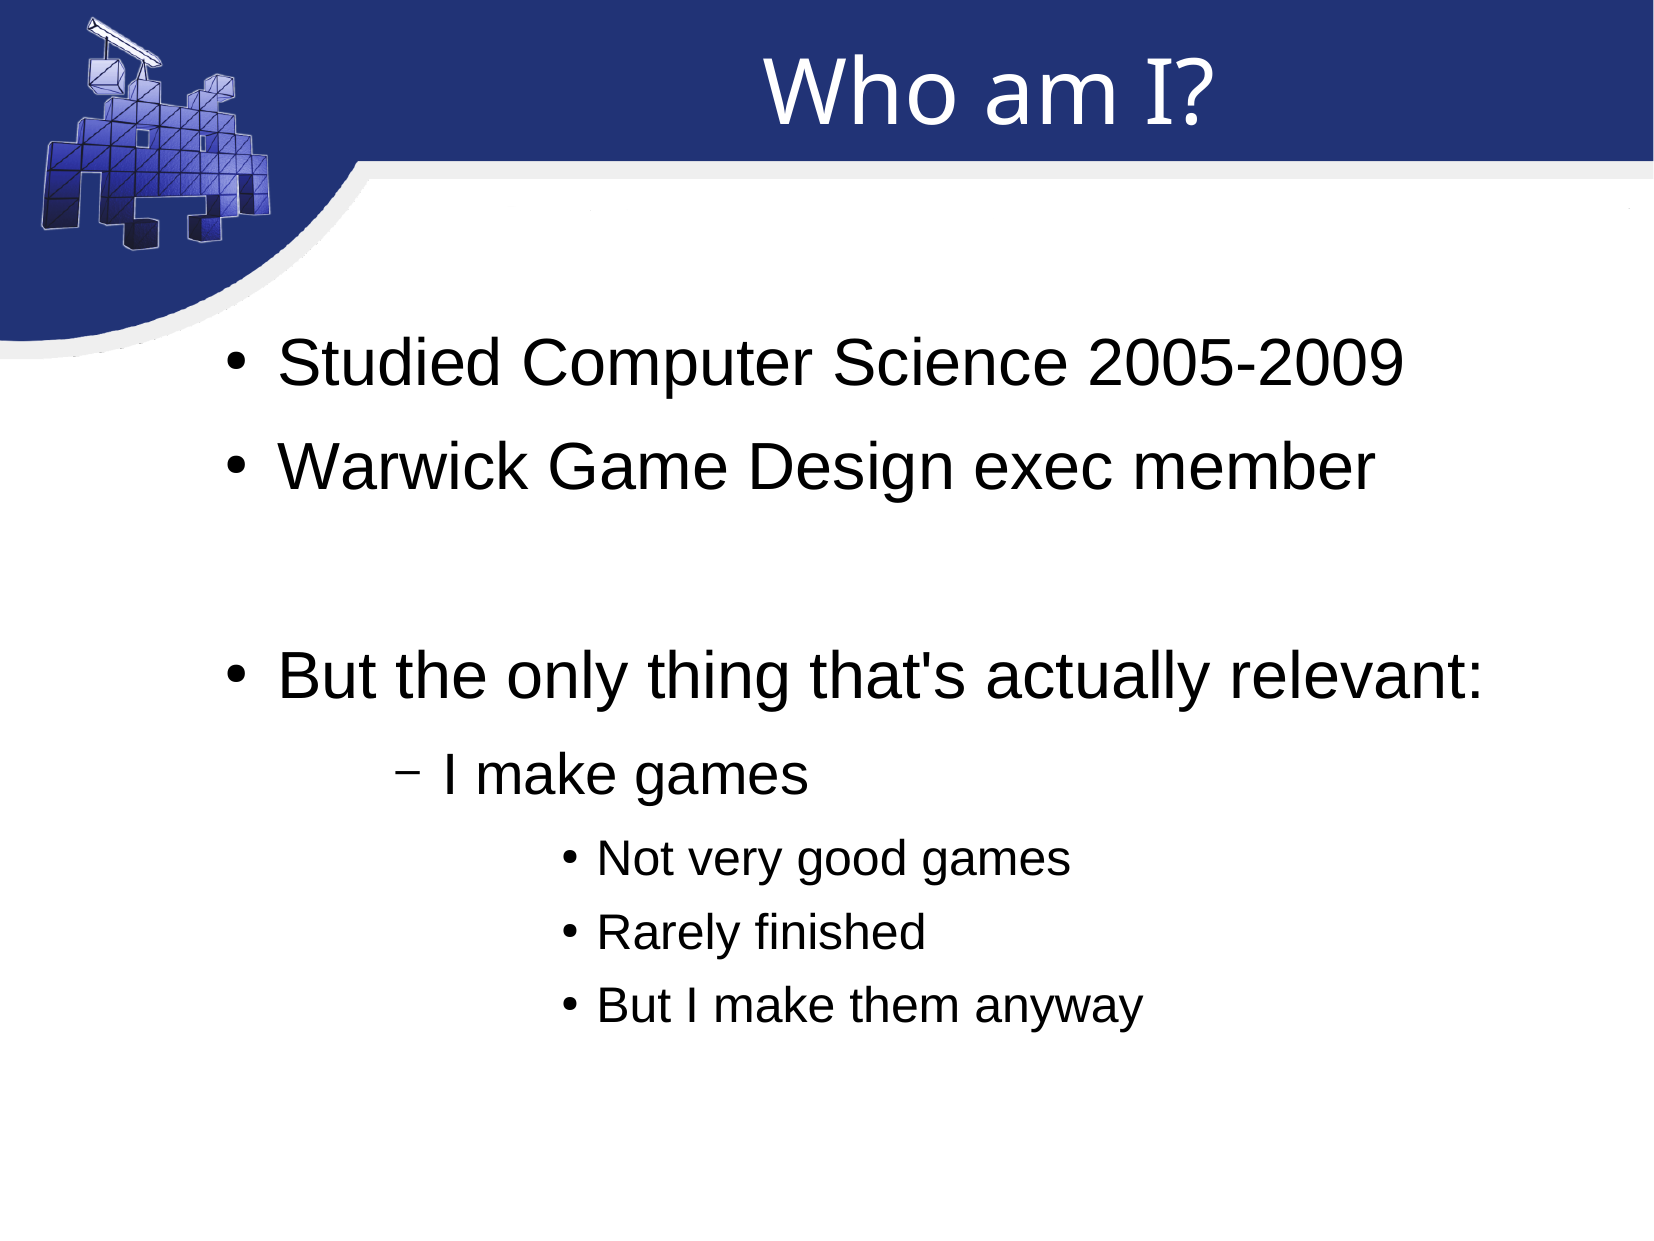

# Who am I?
Studied Computer Science 2005-2009
Warwick Game Design exec member
But the only thing that's actually relevant:
I make games
Not very good games
Rarely finished
But I make them anyway